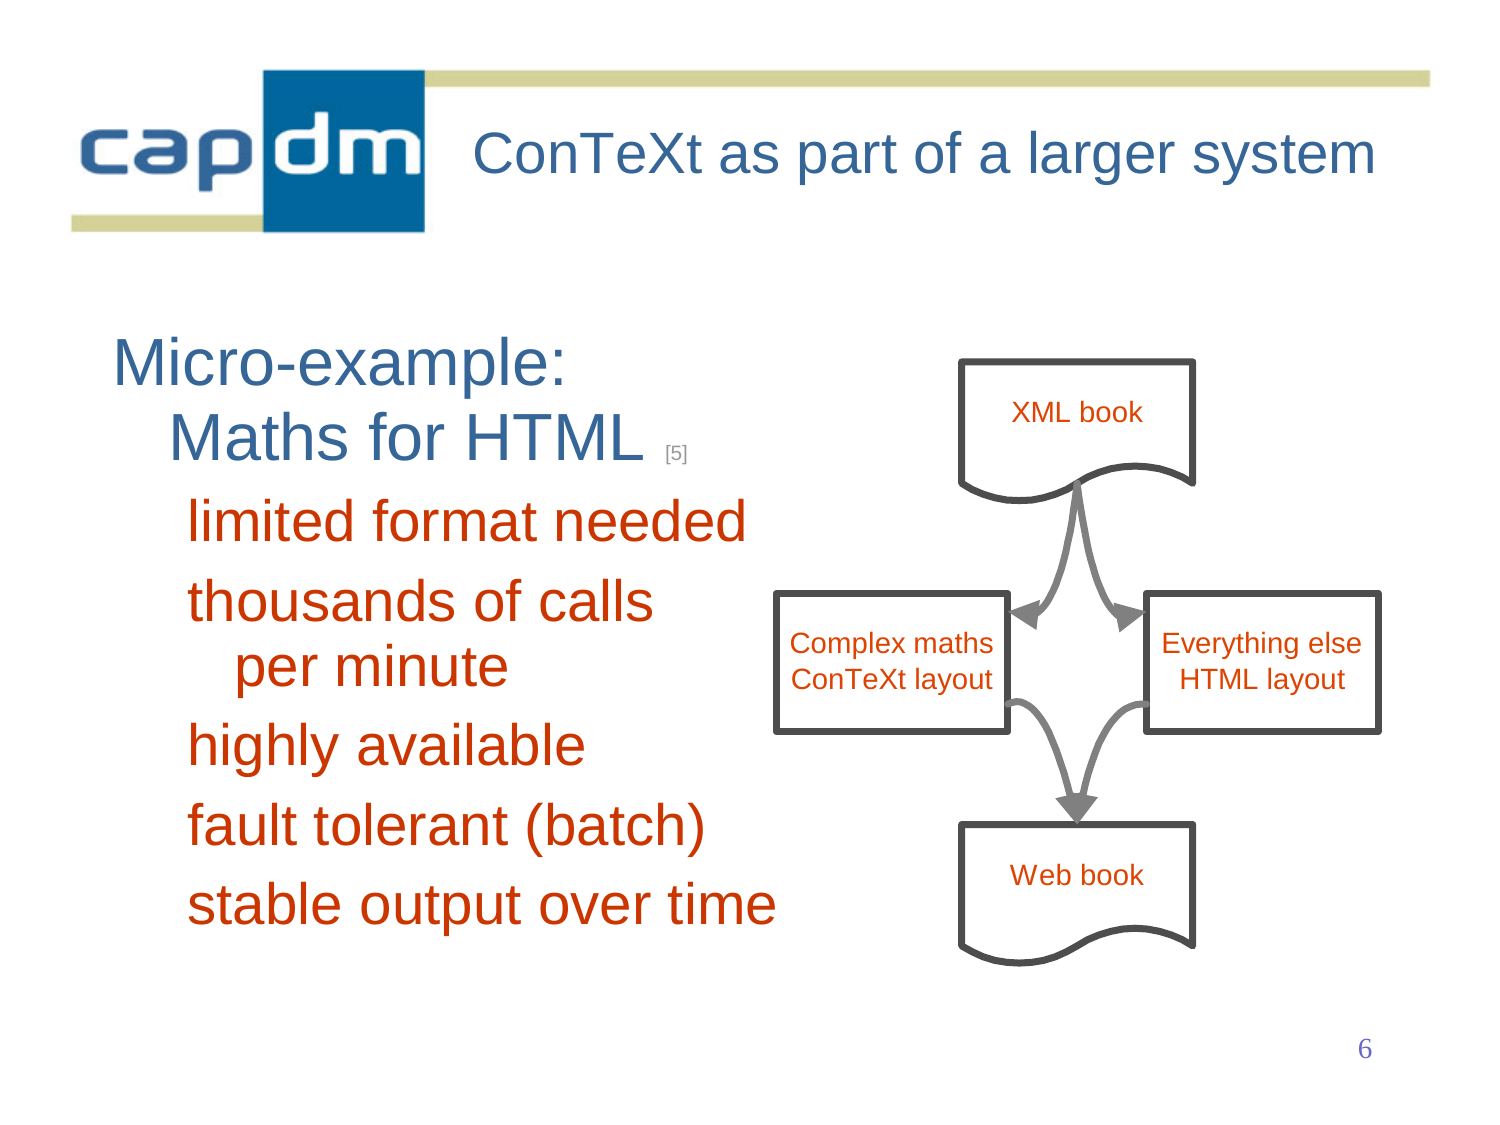

# ConTeXt as part of a larger system
Micro-example:
Maths for HTML [5]
limited format needed
thousands of calls
per minute
highly available
fault tolerant (batch)
stable output over time
6